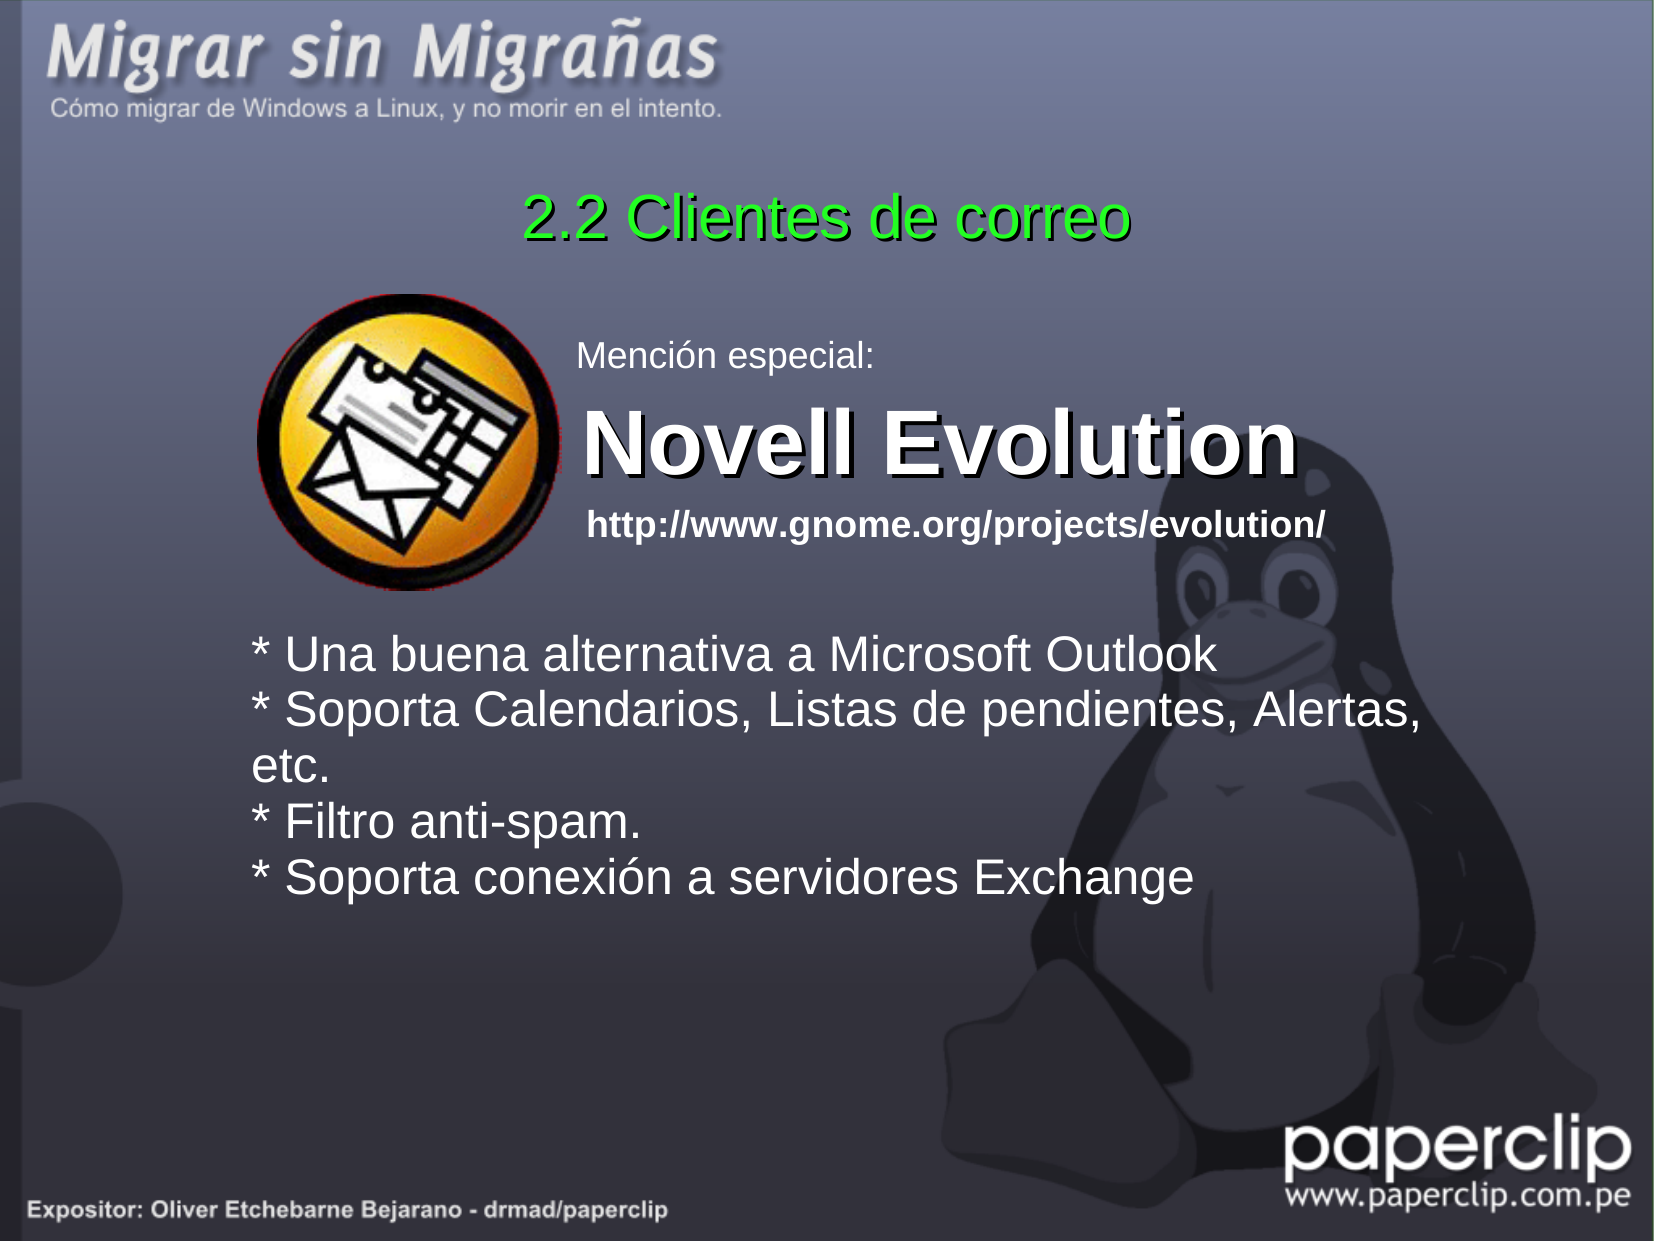

# 2.2 Clientes de correo
Mención especial:
Novell Evolution
http://www.gnome.org/projects/evolution/
* Una buena alternativa a Microsoft Outlook
* Soporta Calendarios, Listas de pendientes, Alertas, etc.
* Filtro anti-spam.
* Soporta conexión a servidores Exchange